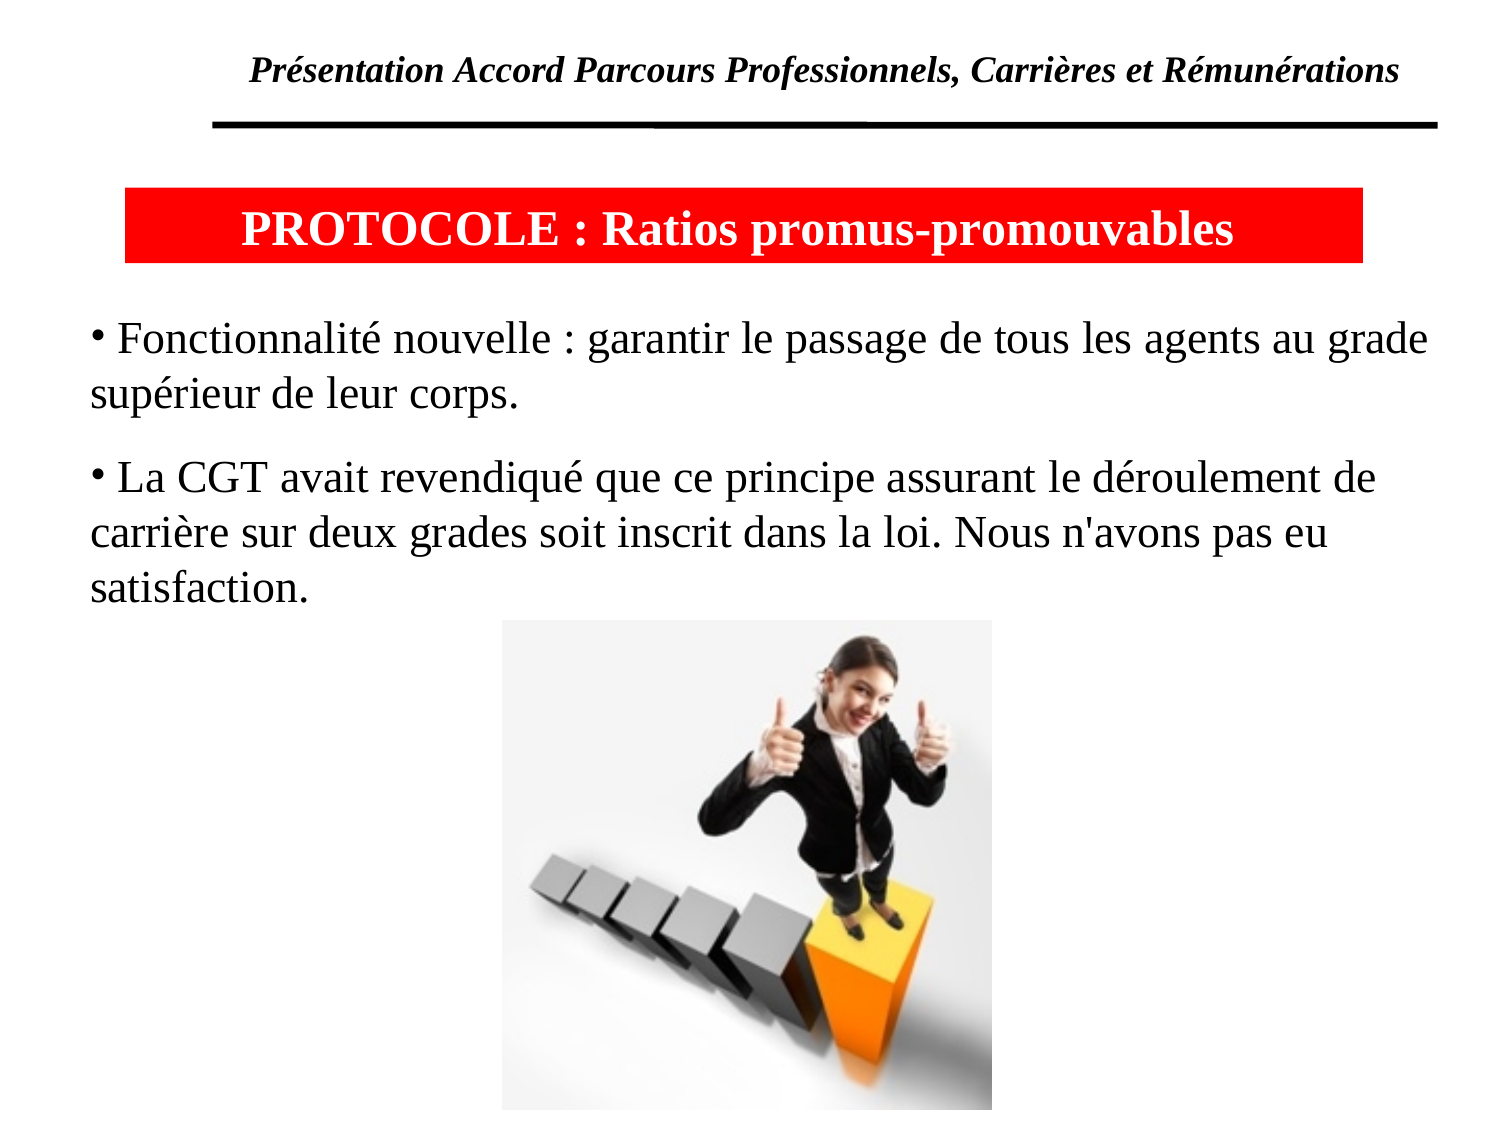

Présentation Accord Parcours Professionnels, Carrières et Rémunérations
PROTOCOLE : Ratios promus-promouvables
 Fonctionnalité nouvelle : garantir le passage de tous les agents au grade supérieur de leur corps.
 La CGT avait revendiqué que ce principe assurant le déroulement de carrière sur deux grades soit inscrit dans la loi. Nous n'avons pas eu satisfaction.